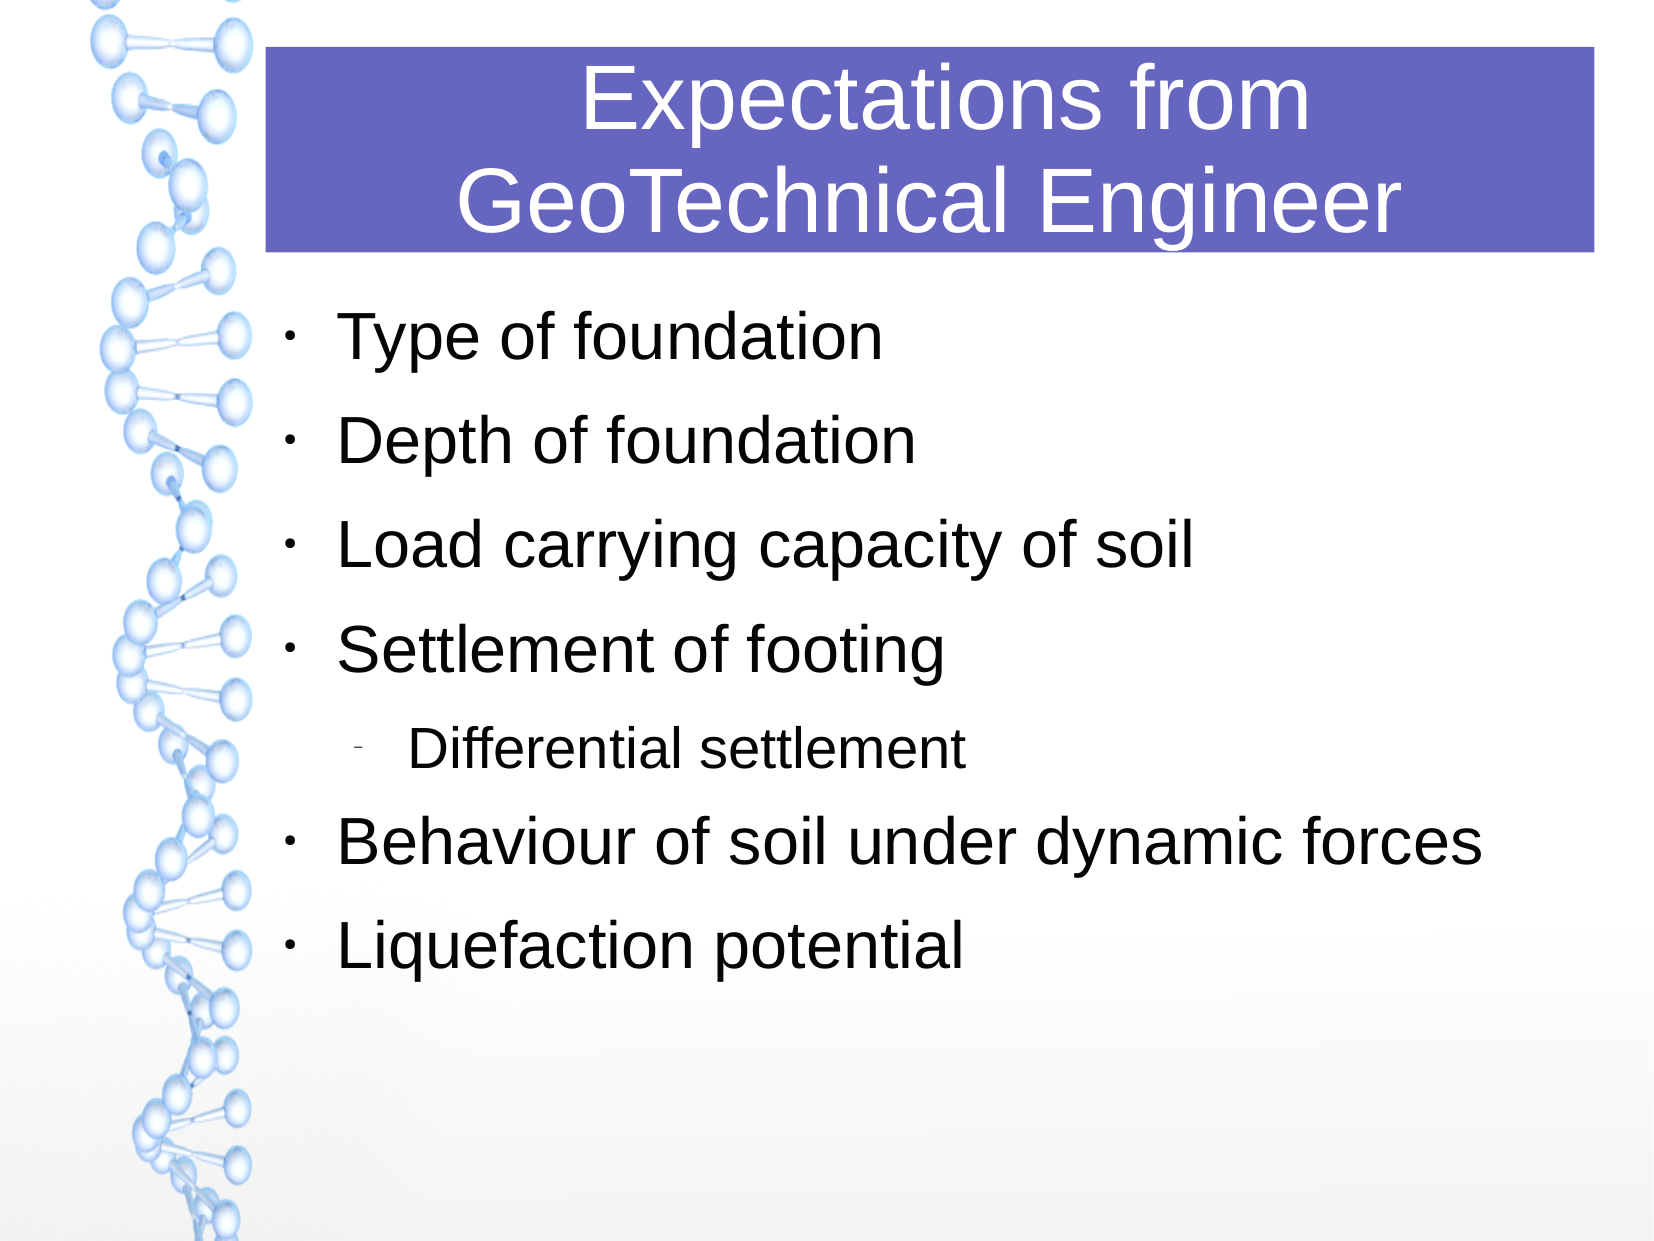

# Expectations from GeoTechnical Engineer
Type of foundation
Depth of foundation
Load carrying capacity of soil
Settlement of footing
Differential settlement
Behaviour of soil under dynamic forces
Liquefaction potential